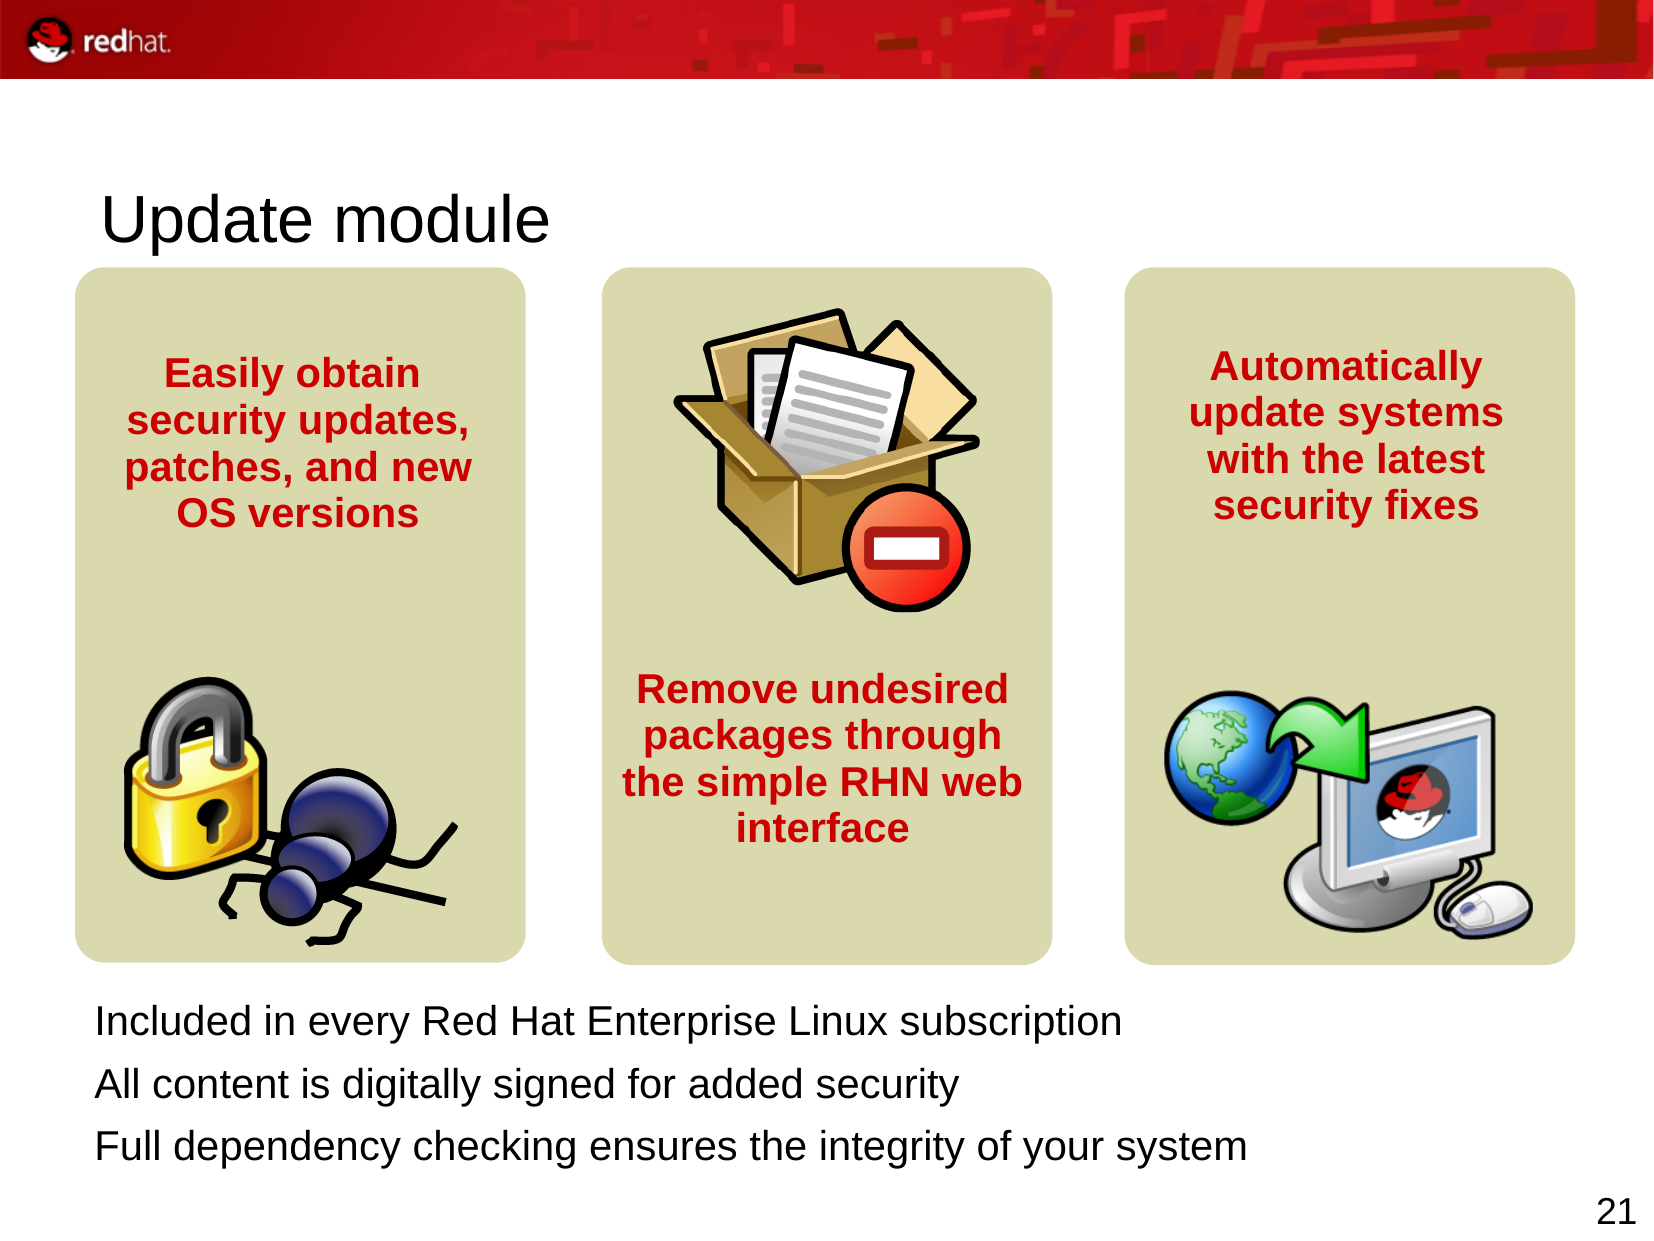

# Update module
Automatically update systems with the latest security fixes
Easily obtain
security updates, patches, and new OS versions
Remove undesired packages through the simple RHN web interface
Included in every Red Hat Enterprise Linux subscription
All content is digitally signed for added security
Full dependency checking ensures the integrity of your system